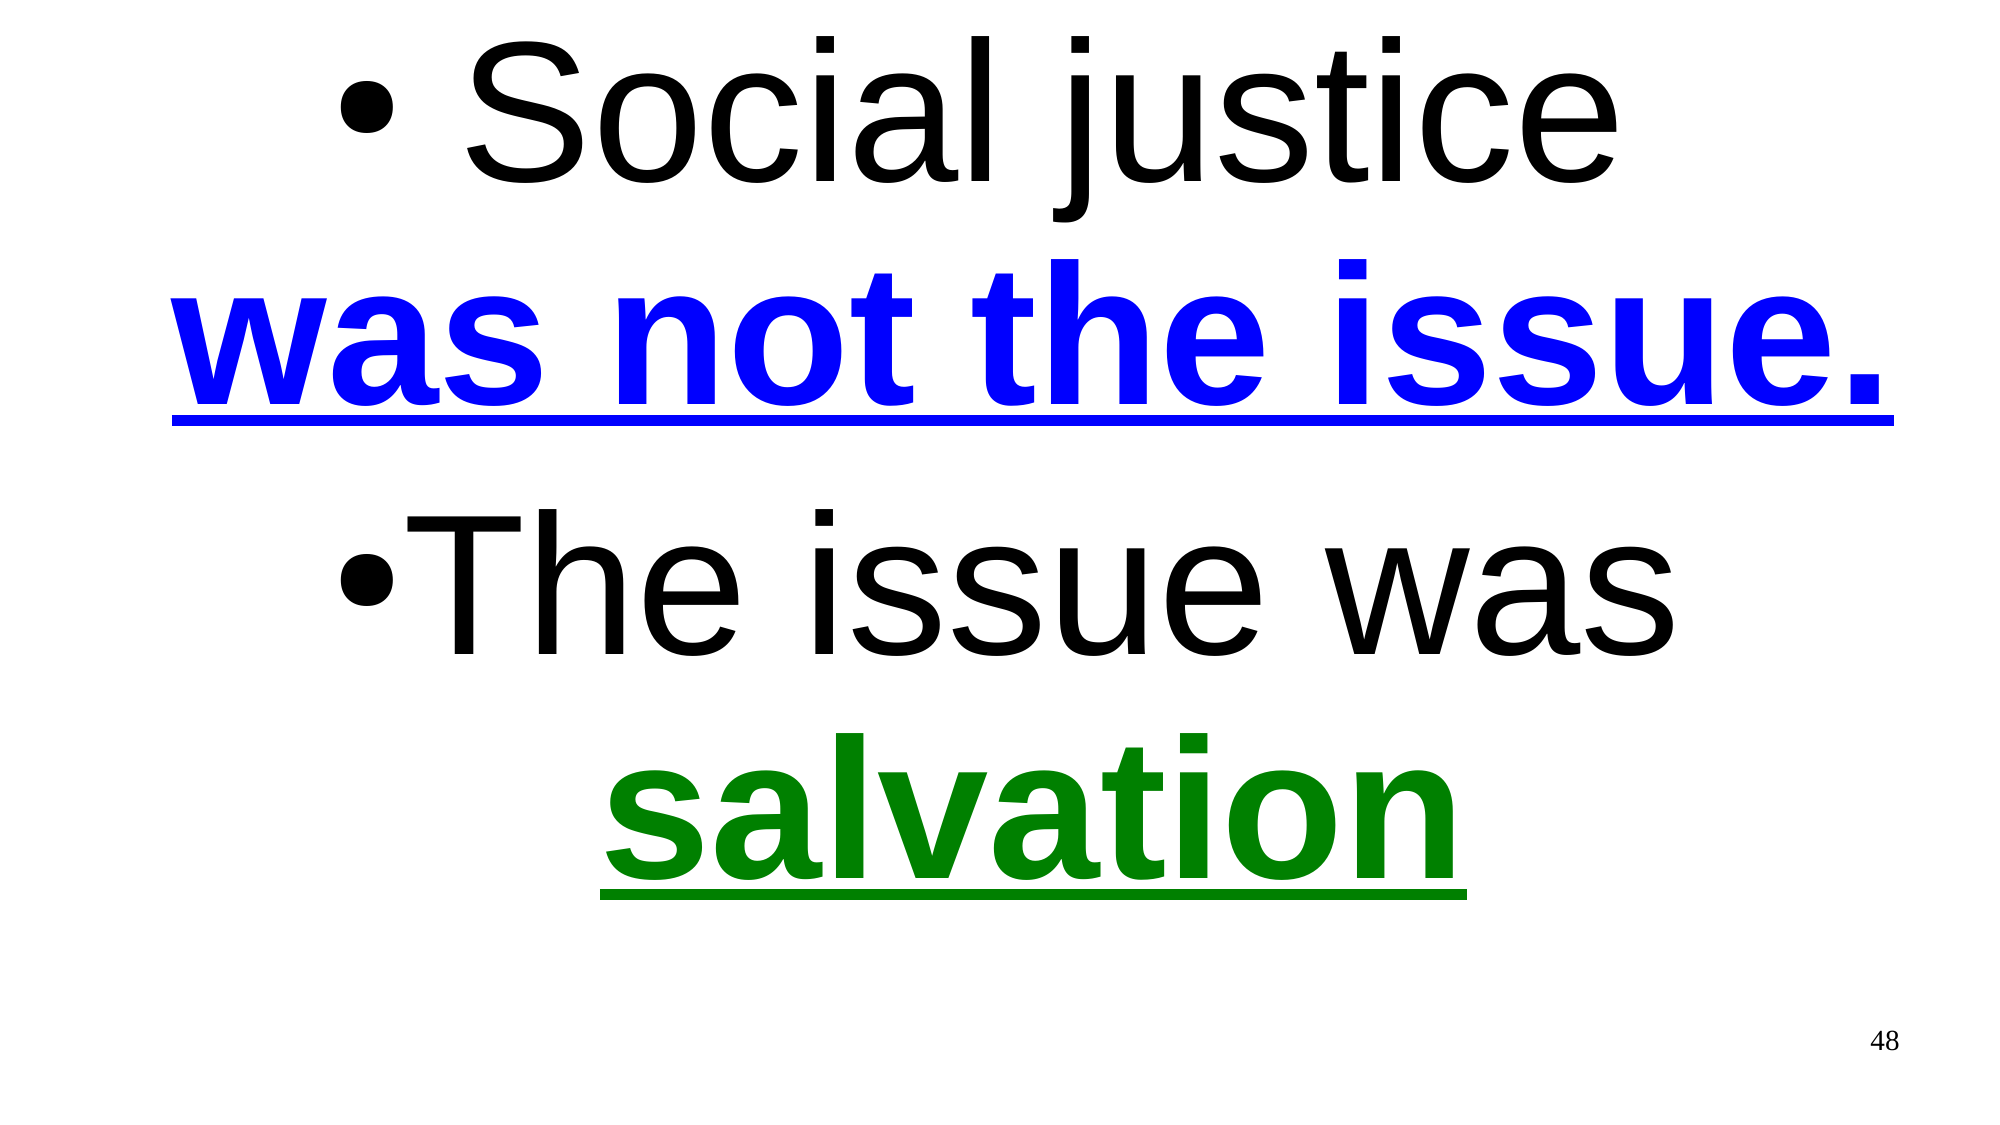

# Social justice was not the issue.
The issue was
salvation
48